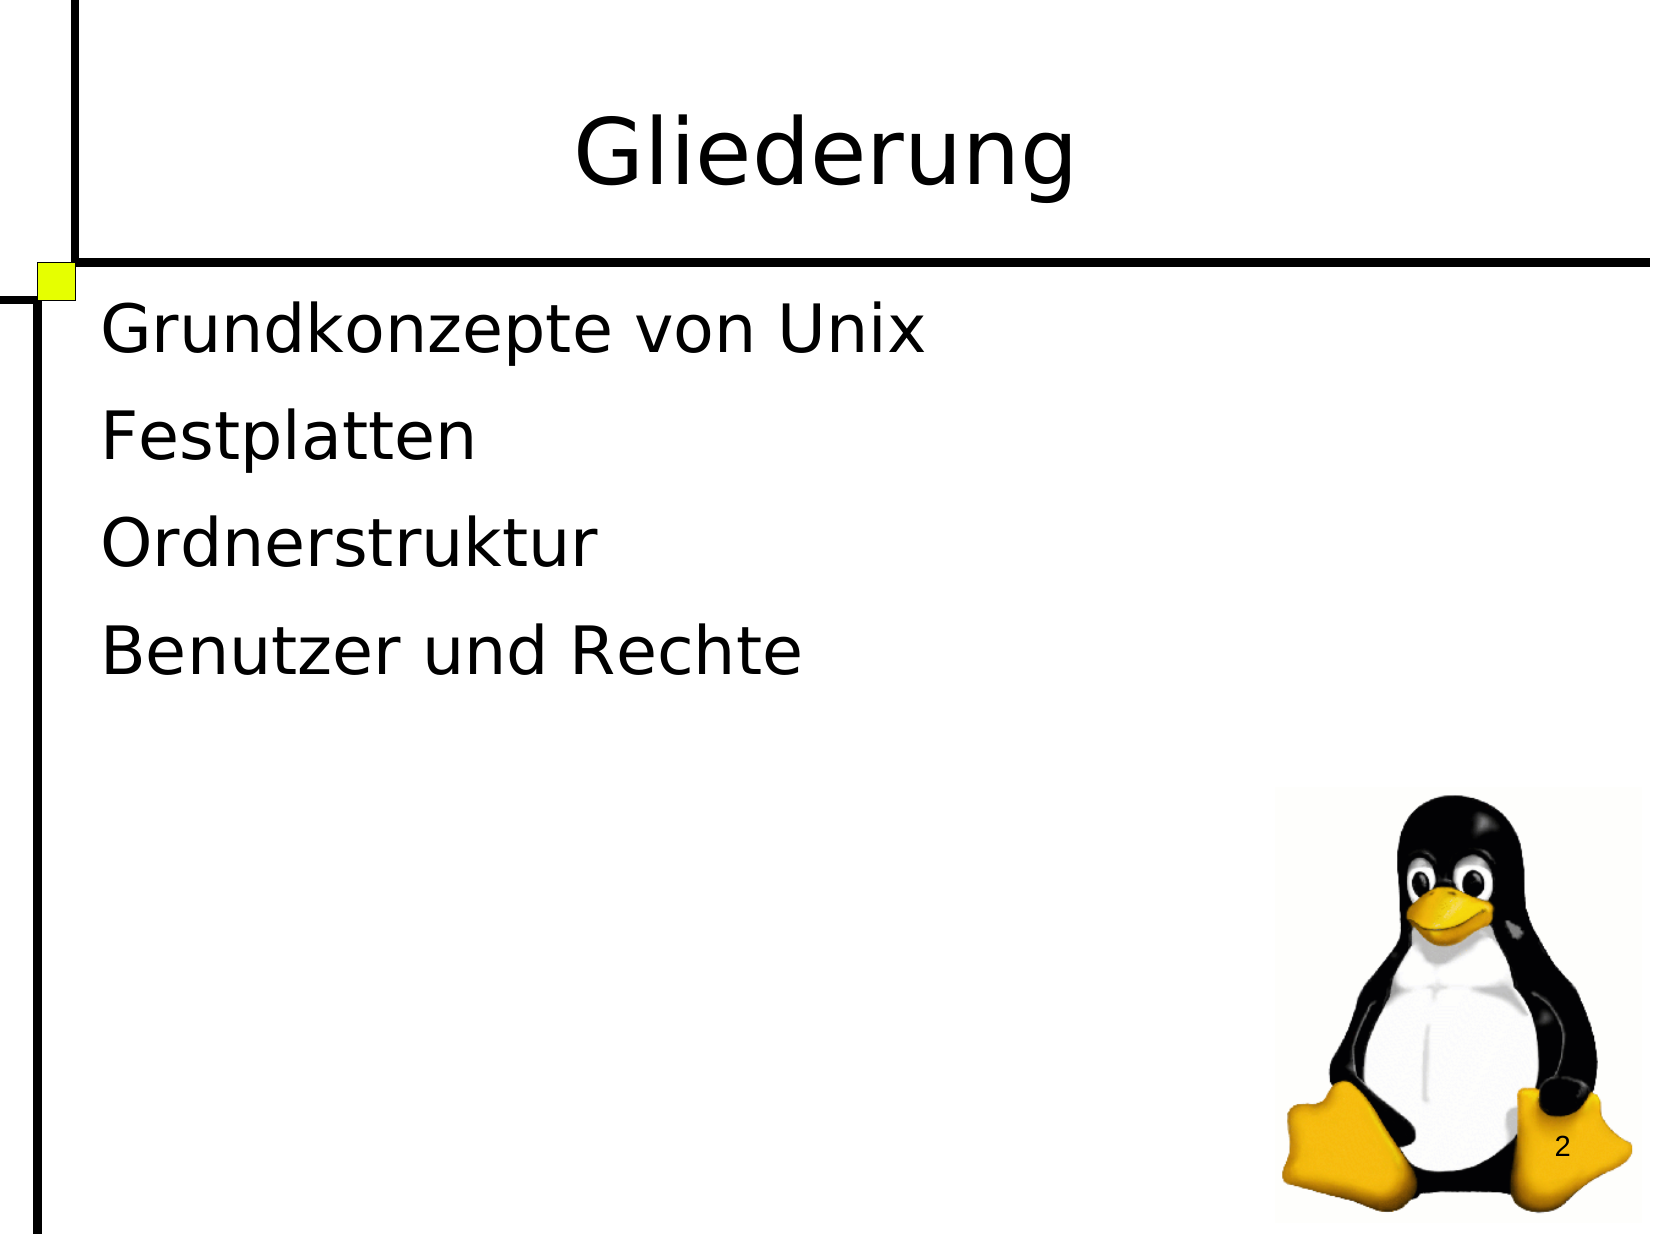

# Gliederung
Grundkonzepte von Unix
Festplatten
Ordnerstruktur
Benutzer und Rechte
2